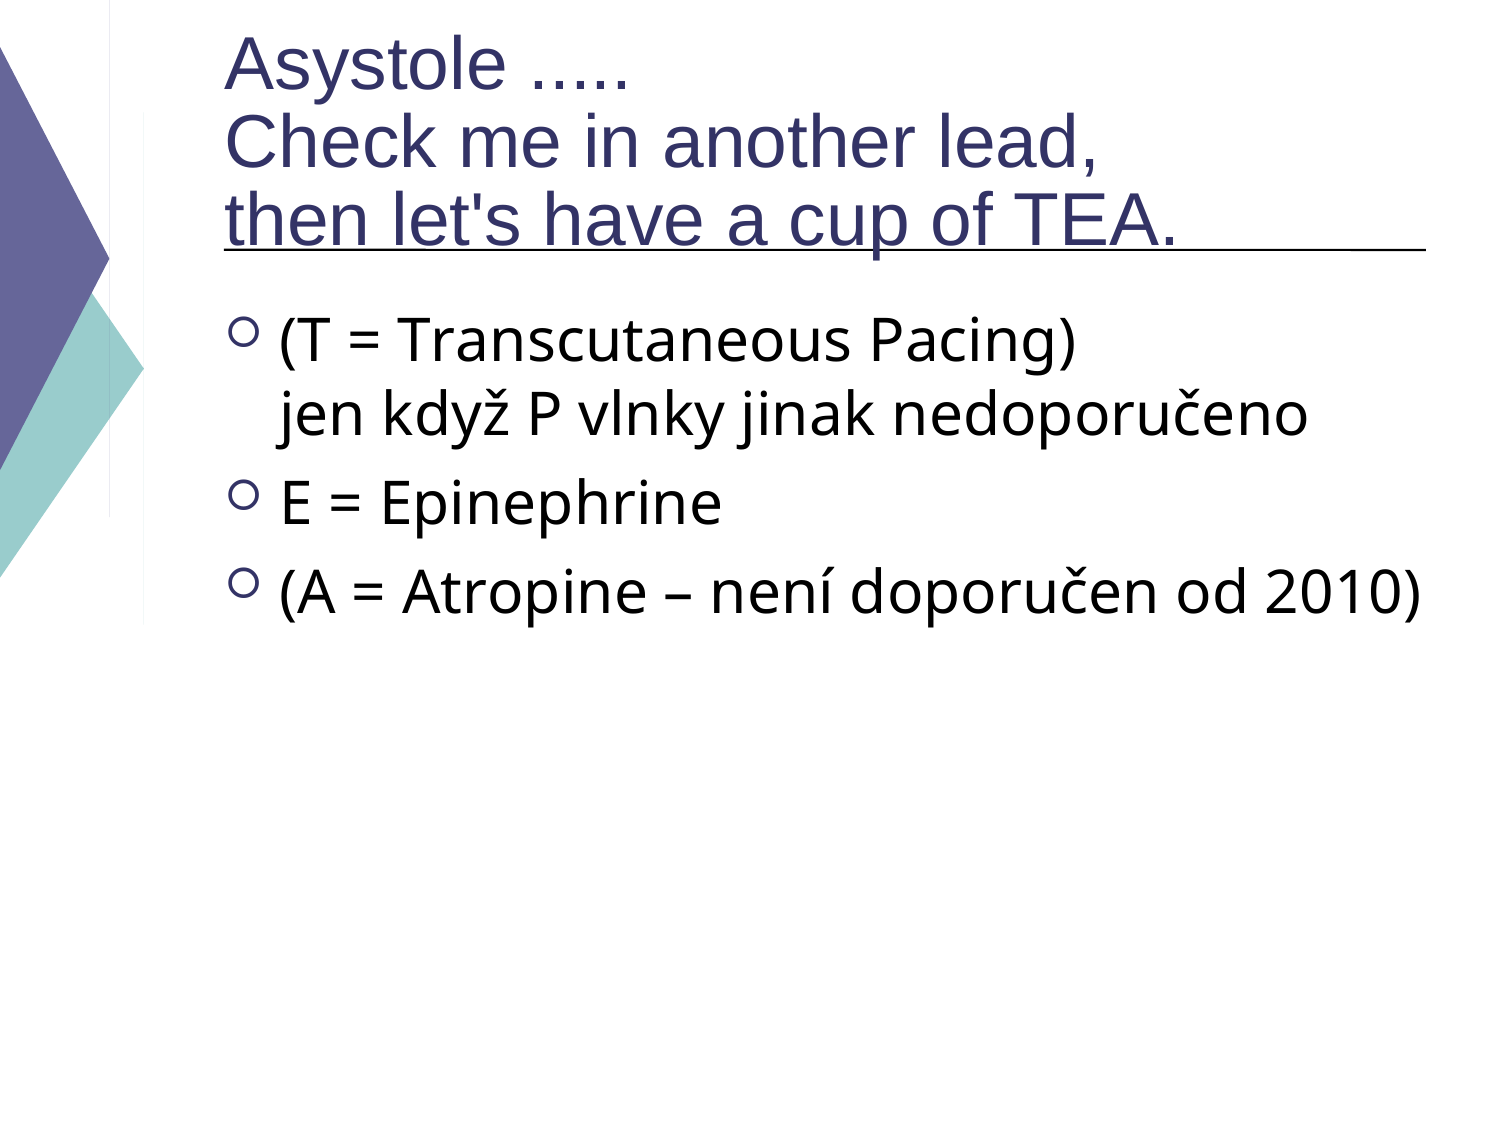

# Asystole ..... Check me in another lead, then let's have a cup of TEA.
(T = Transcutaneous Pacing)
jen když P vlnky jinak nedoporučeno
E = Epinephrine
(A = Atropine – není doporučen od 2010)